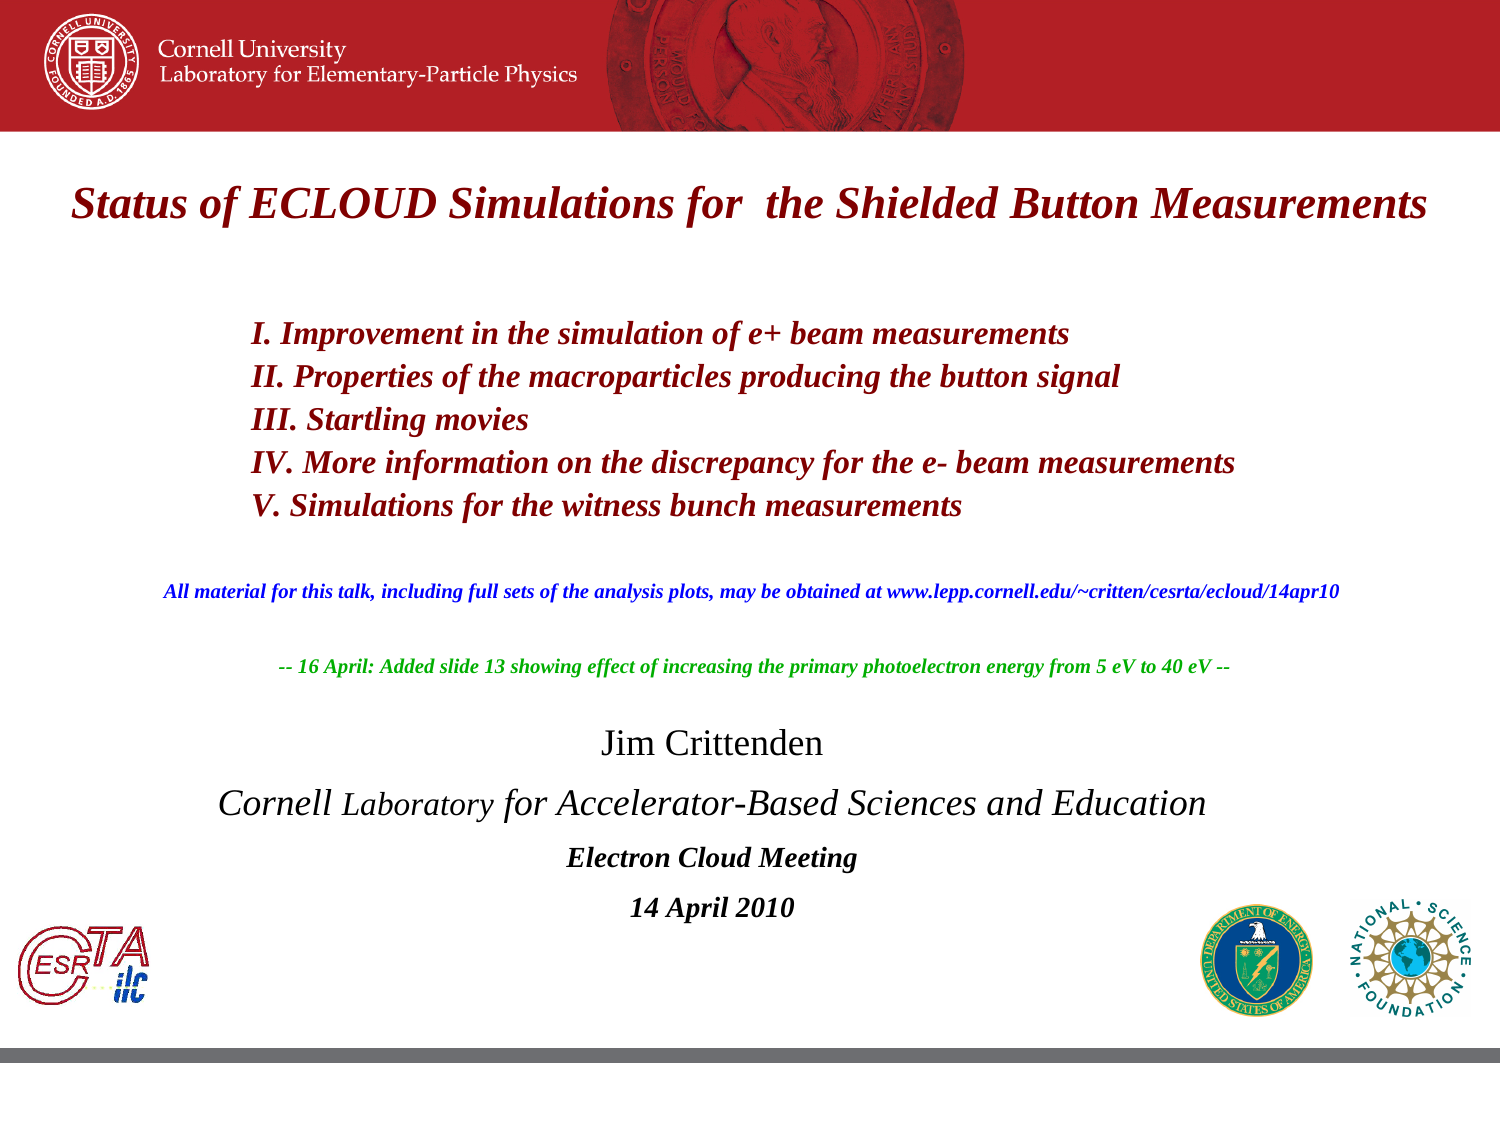

# Status of ECLOUD Simulations for the Shielded Button Measurements
I. Improvement in the simulation of e+ beam measurements
II. Properties of the macroparticles producing the button signal
III. Startling movies
IV. More information on the discrepancy for the e- beam measurements
V. Simulations for the witness bunch measurements
 All material for this talk, including full sets of the analysis plots, may be obtained at www.lepp.cornell.edu/~critten/cesrta/ecloud/14apr10
 -- 16 April: Added slide 13 showing effect of increasing the primary photoelectron energy from 5 eV to 40 eV --
Jim Crittenden
Cornell Laboratory for Accelerator-Based Sciences and Education
Electron Cloud Meeting
14 April 2010